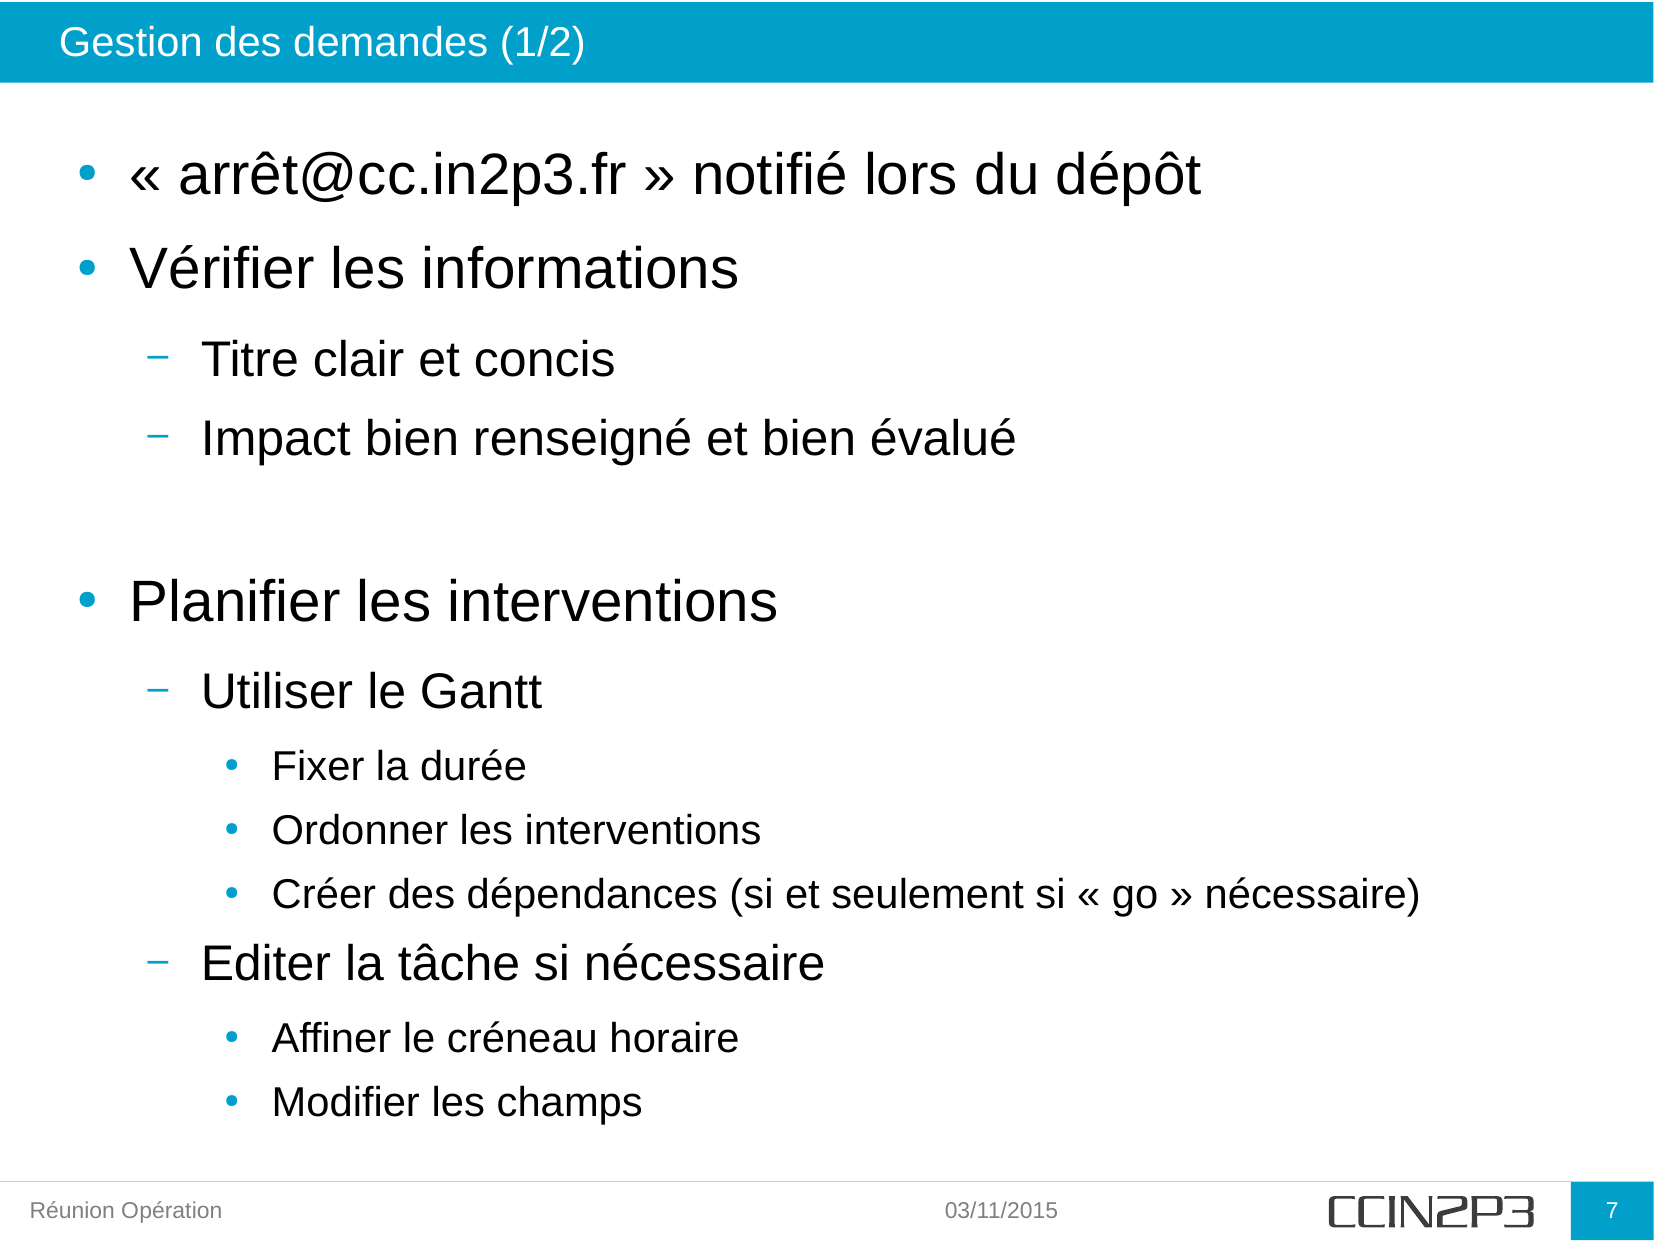

# Gestion des demandes (1/2)
« arrêt@cc.in2p3.fr » notifié lors du dépôt
Vérifier les informations
Titre clair et concis
Impact bien renseigné et bien évalué
Planifier les interventions
Utiliser le Gantt
Fixer la durée
Ordonner les interventions
Créer des dépendances (si et seulement si « go » nécessaire)
Editer la tâche si nécessaire
Affiner le créneau horaire
Modifier les champs
Réunion Opération
03/11/2015
7